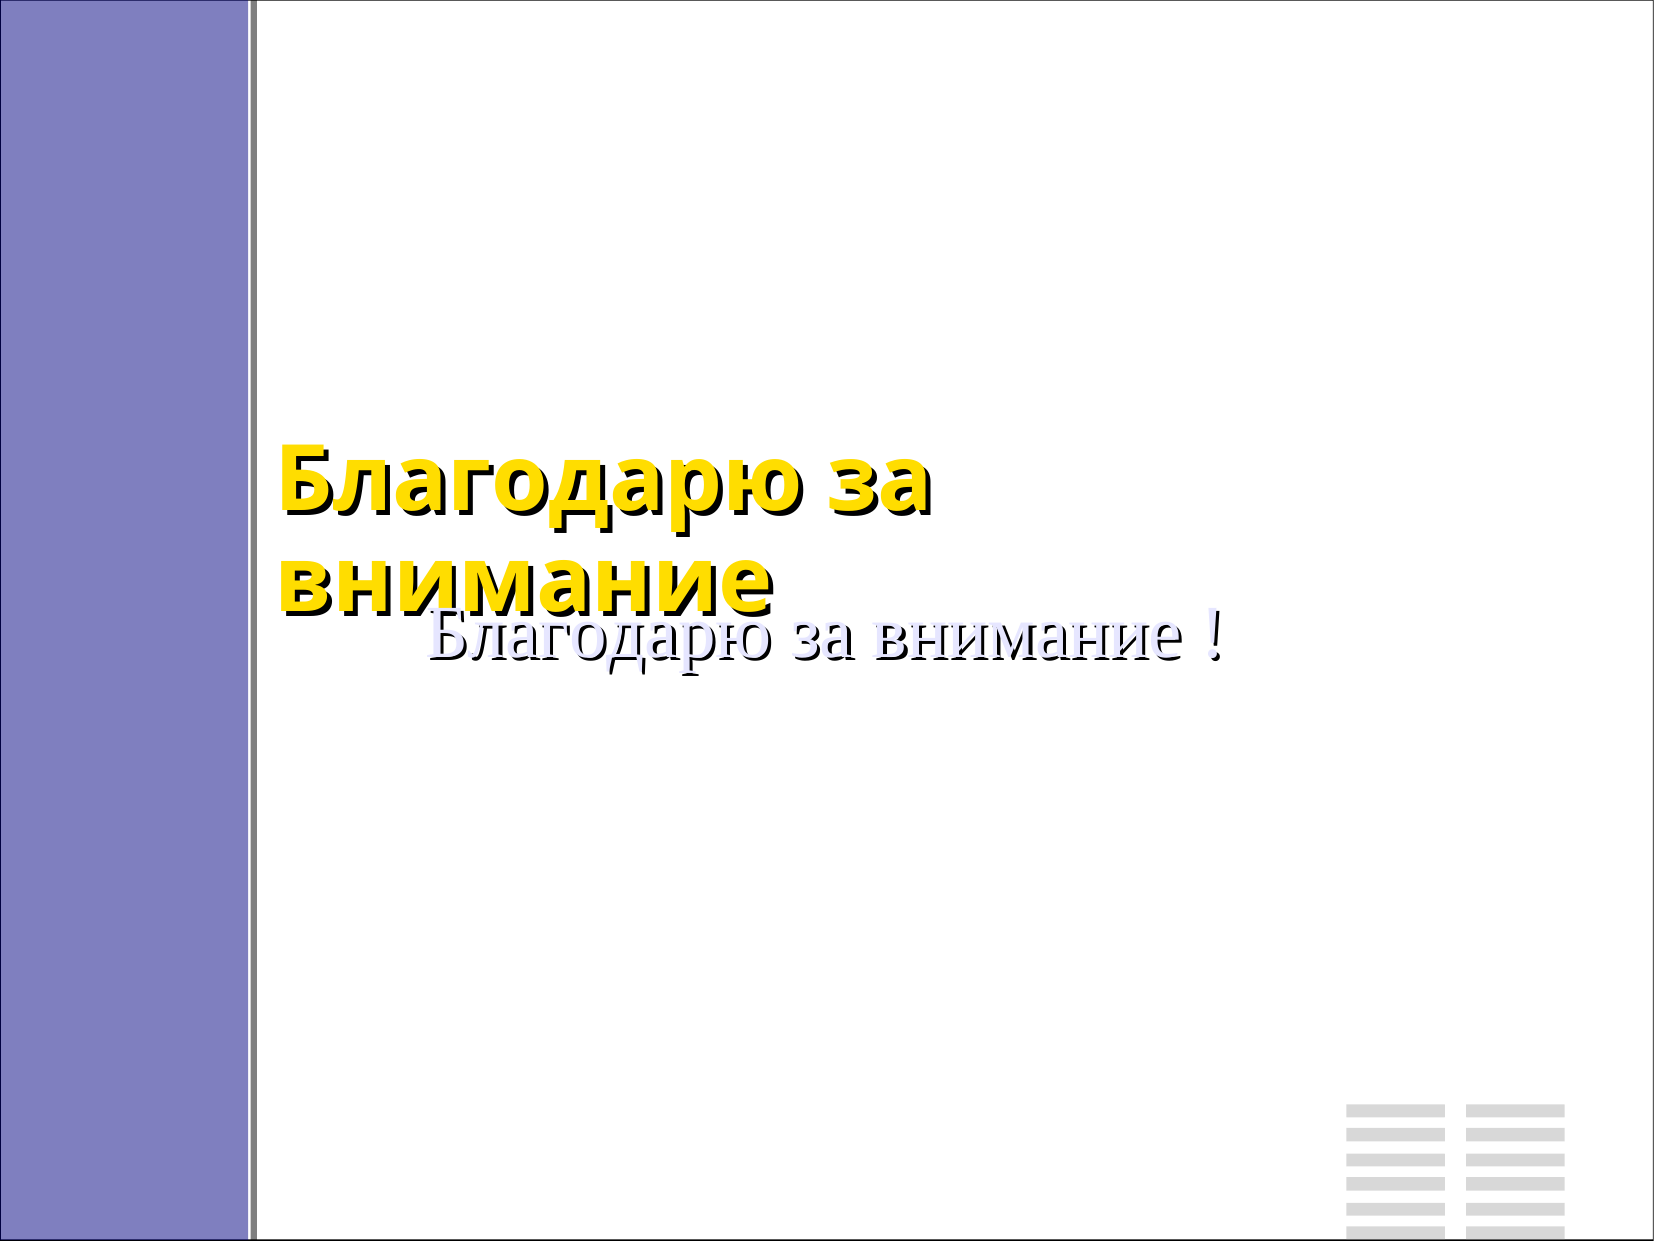

# Благодарю за внимание !
Благодарю за внимание